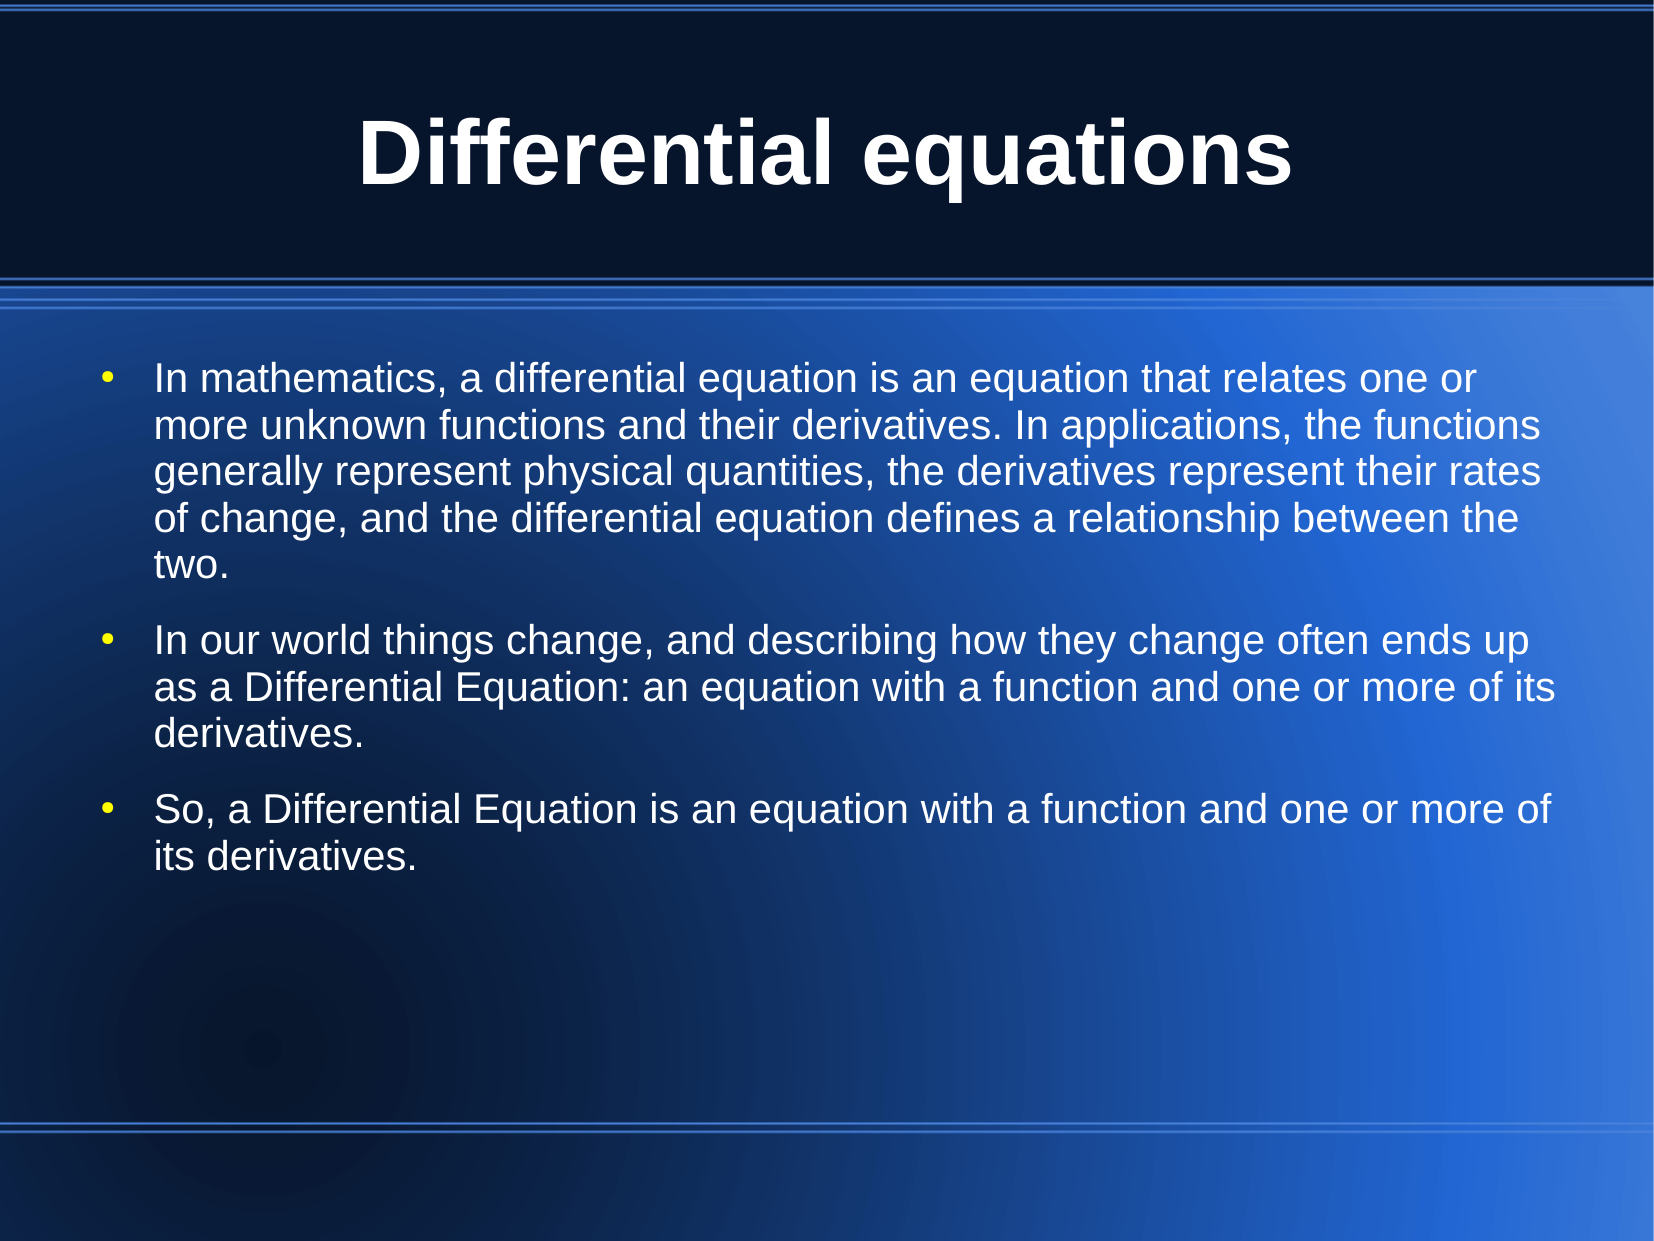

# Differential equations
In mathematics, a differential equation is an equation that relates one or more unknown functions and their derivatives. In applications, the functions generally represent physical quantities, the derivatives represent their rates of change, and the differential equation defines a relationship between the two.
In our world things change, and describing how they change often ends up as a Differential Equation: an equation with a function and one or more of its derivatives.
So, a Differential Equation is an equation with a function and one or more of its derivatives.